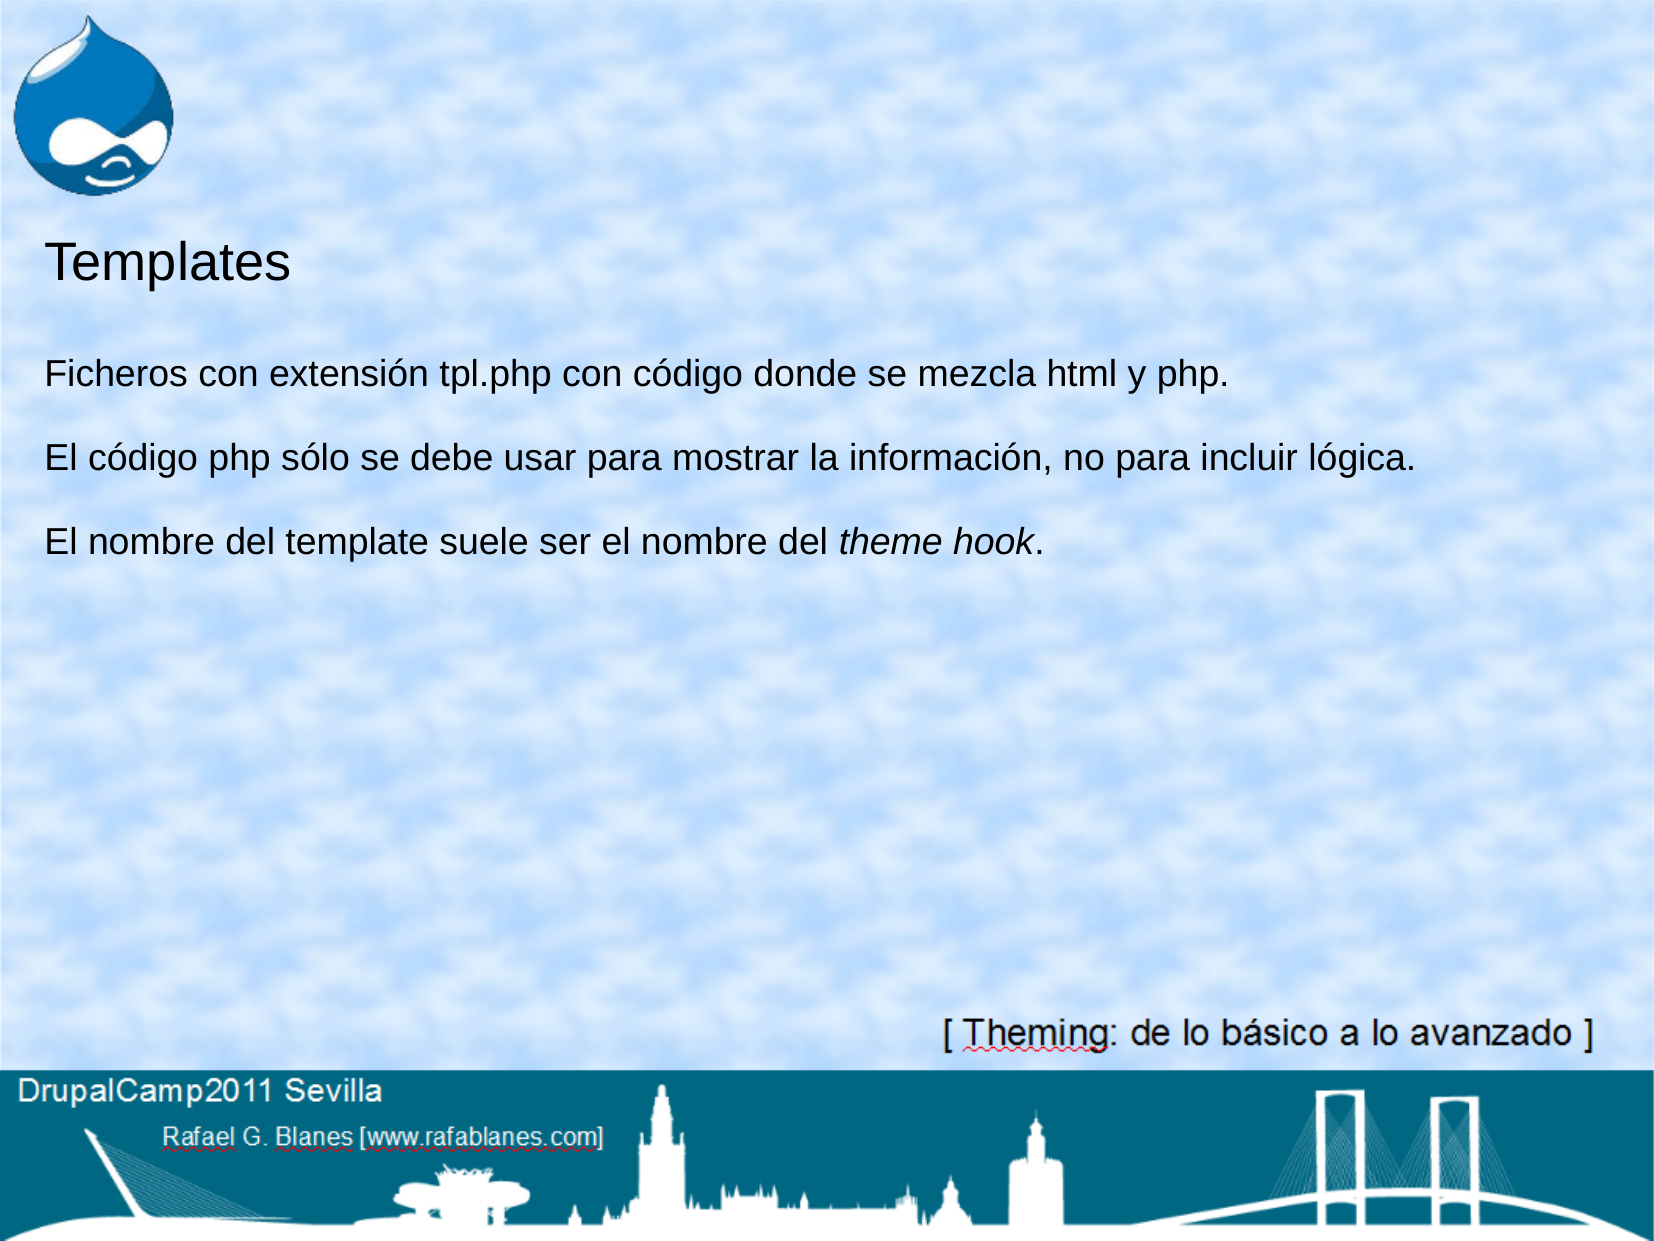

Templates
Ficheros con extensión tpl.php con código donde se mezcla html y php.
El código php sólo se debe usar para mostrar la información, no para incluir lógica.
El nombre del template suele ser el nombre del theme hook.